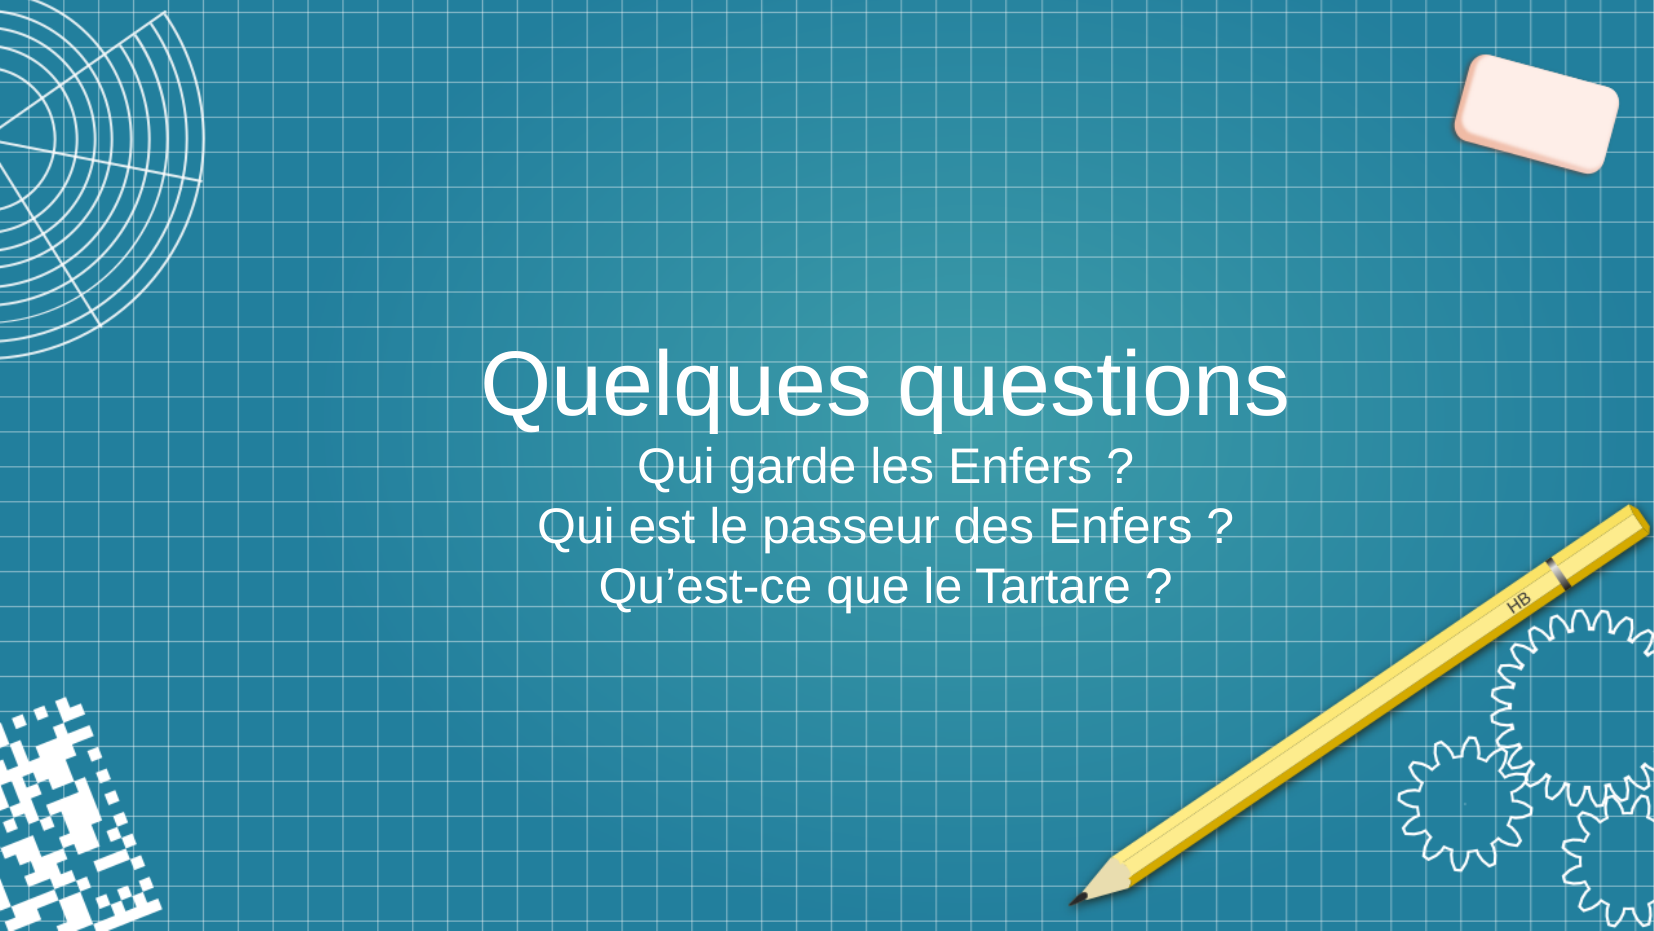

# Quelques questions Qui garde les Enfers ? Qui est le passeur des Enfers ? Qu’est-ce que le Tartare ?